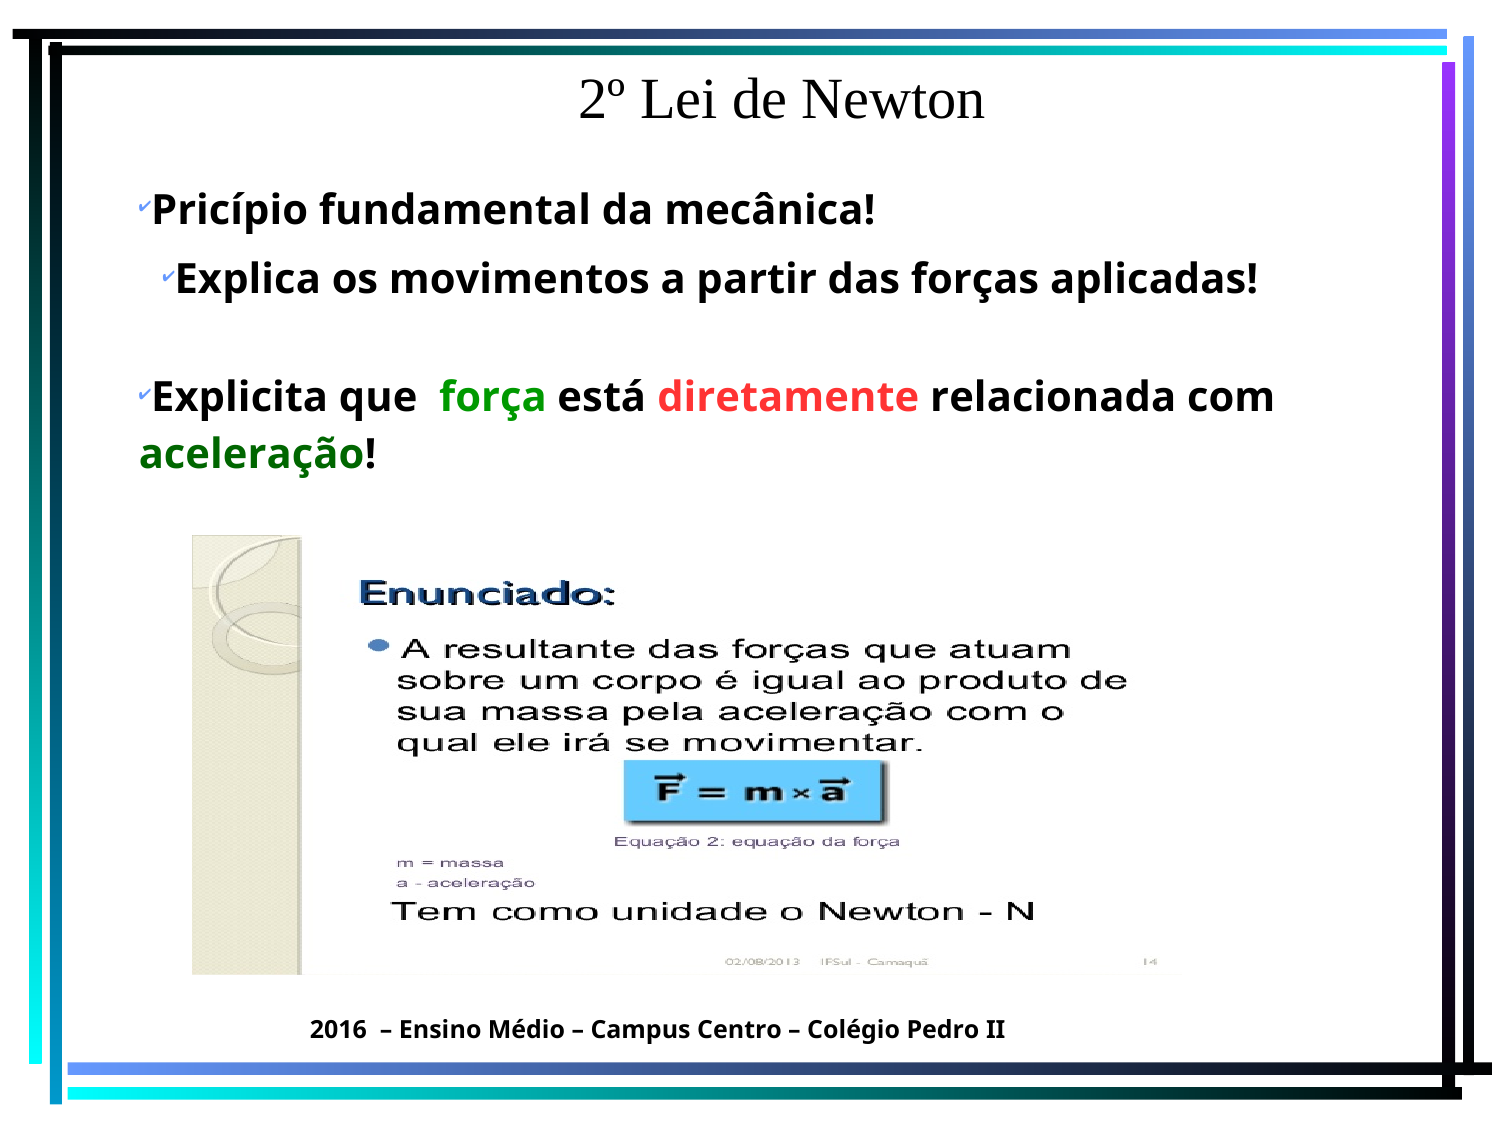

# 2º Lei de Newton
Pricípio fundamental da mecânica!
Explica os movimentos a partir das forças aplicadas!
Explicita que força está diretamente relacionada com aceleração!
2016 – Ensino Médio – Campus Centro – Colégio Pedro II